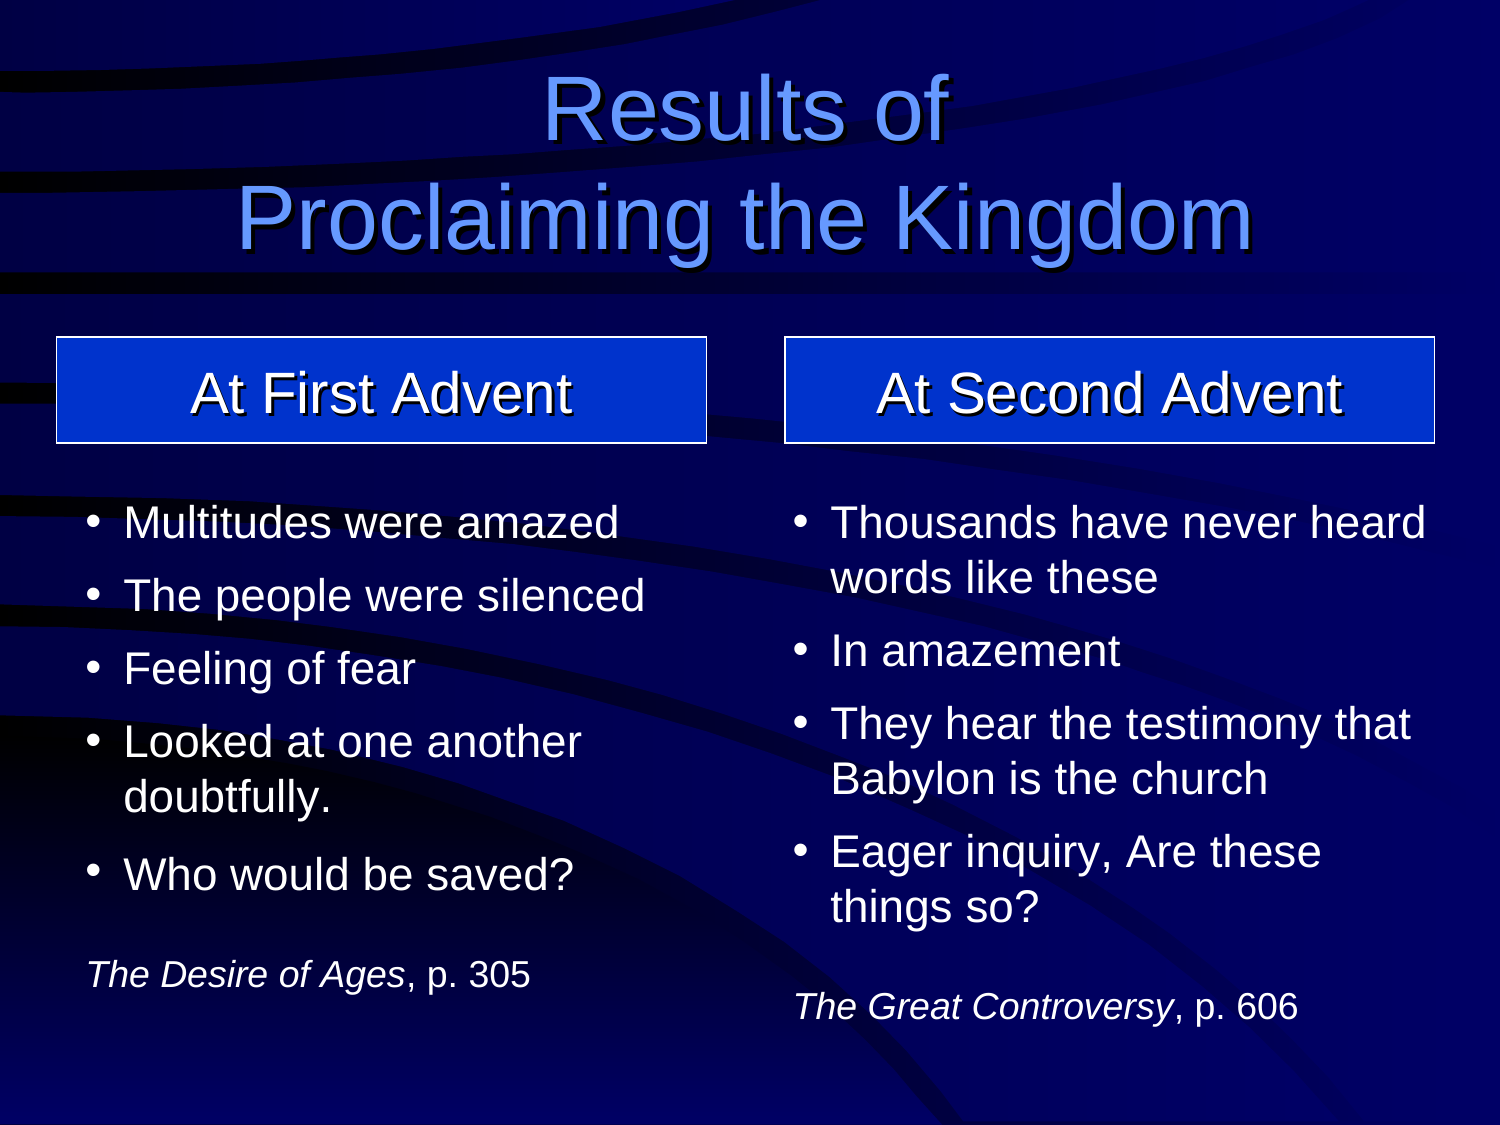

# Results of Proclaiming the Kingdom
At First Advent
At Second Advent
Multitudes were amazed
The people were silenced
Feeling of fear
Looked at one another doubtfully.
Who would be saved?
The Desire of Ages, p. 305
Thousands have never heard words like these
In amazement
They hear the testimony that Babylon is the church
Eager inquiry, Are these things so?
The Great Controversy, p. 606